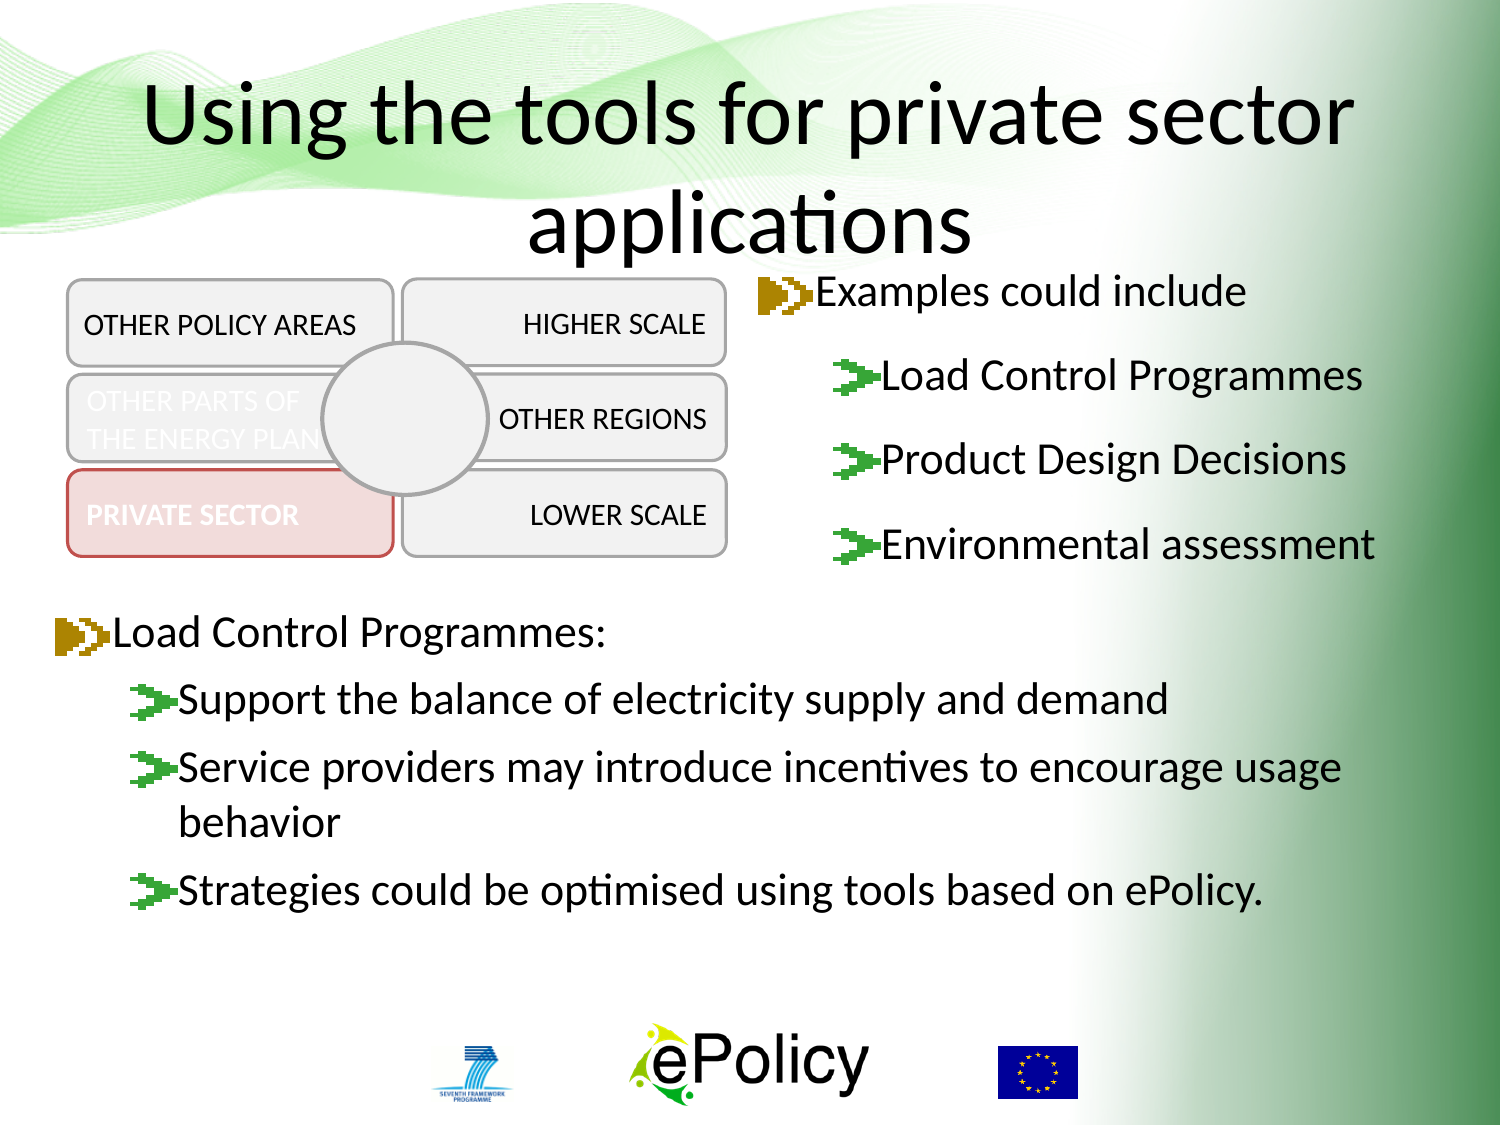

# Using the tools for private sector applications
Examples could include
Load Control Programmes
Product Design Decisions
Environmental assessment
HIGHER SCALE
OTHER POLICY AREAS
OTHER REGIONS
OTHER PARTS OF
THE ENERGY PLAN
PRIVATE SECTOR
LOWER SCALE
Load Control Programmes:
Support the balance of electricity supply and demand
Service providers may introduce incentives to encourage usage behavior
Strategies could be optimised using tools based on ePolicy.